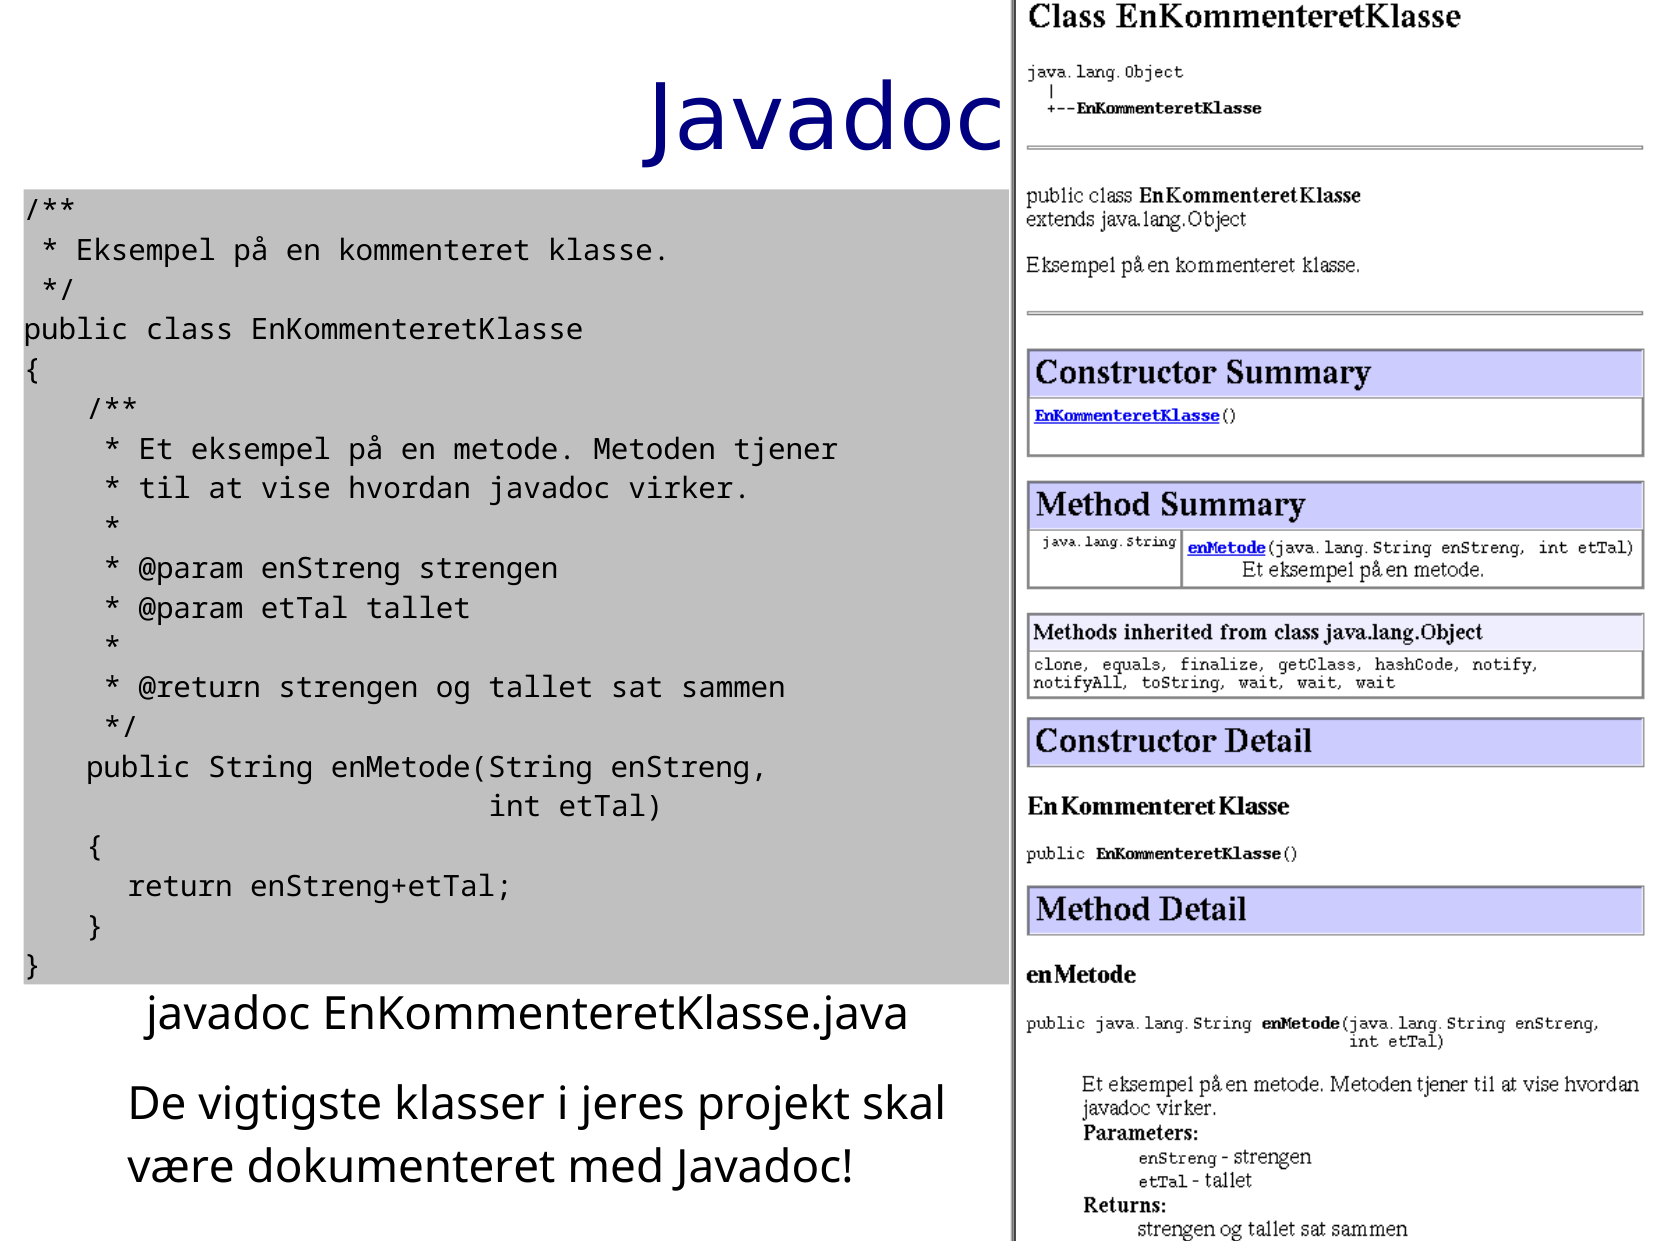

# Javadoc
/**
 * Eksempel på en kommenteret klasse.
 */
public class EnKommenteretKlasse
{
	/**
	 * Et eksempel på en metode. Metoden tjener
	 * til at vise hvordan javadoc virker.
	 *
	 * @param enStreng strengen
	 * @param etTal tallet
	 *
	 * @return strengen og tallet sat sammen
	 */
	public String enMetode(String enStreng,
	 int etTal)
	{
		return enStreng+etTal;
	}
}
javadoc EnKommenteretKlasse.java
De vigtigste klasser i jeres projekt skal
være dokumenteret med Javadoc!